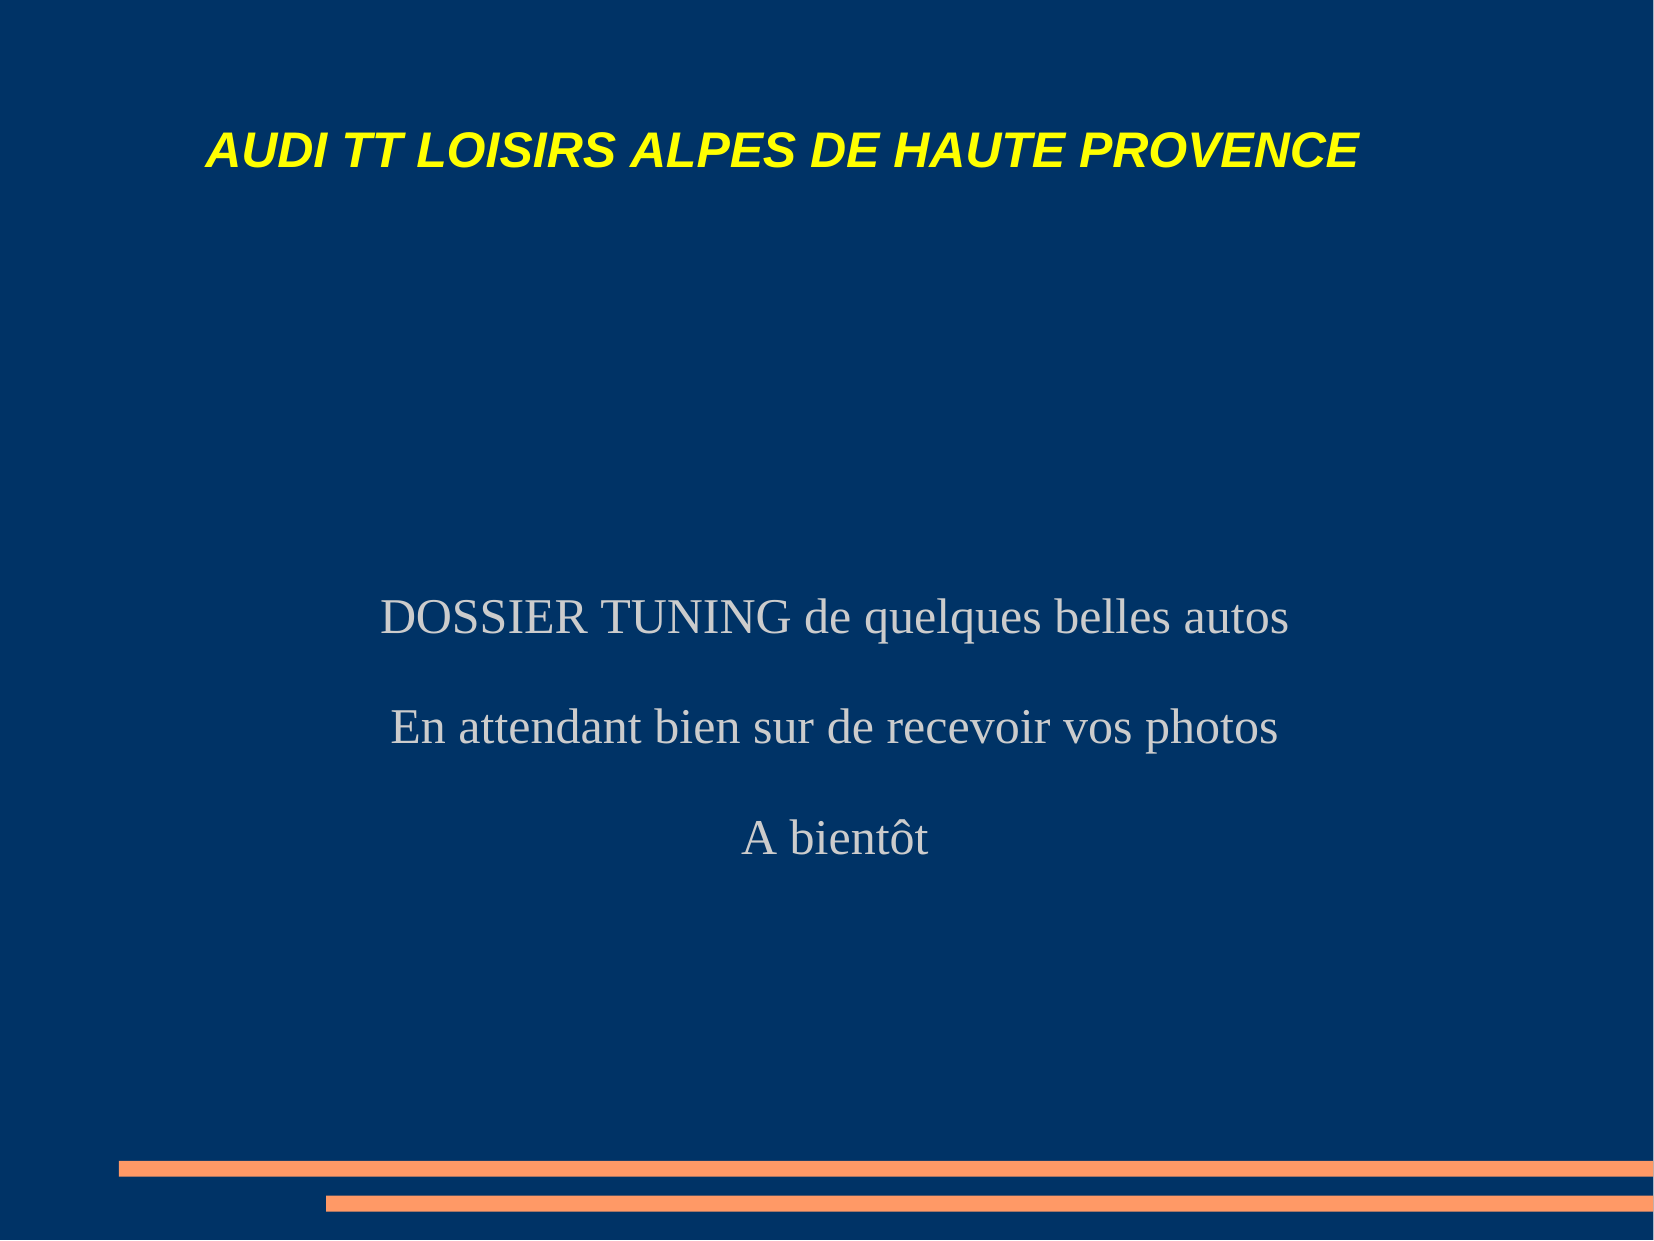

# AUDI TT LOISIRS ALPES DE HAUTE PROVENCE
DOSSIER TUNING de quelques belles autos
En attendant bien sur de recevoir vos photos
A bientôt